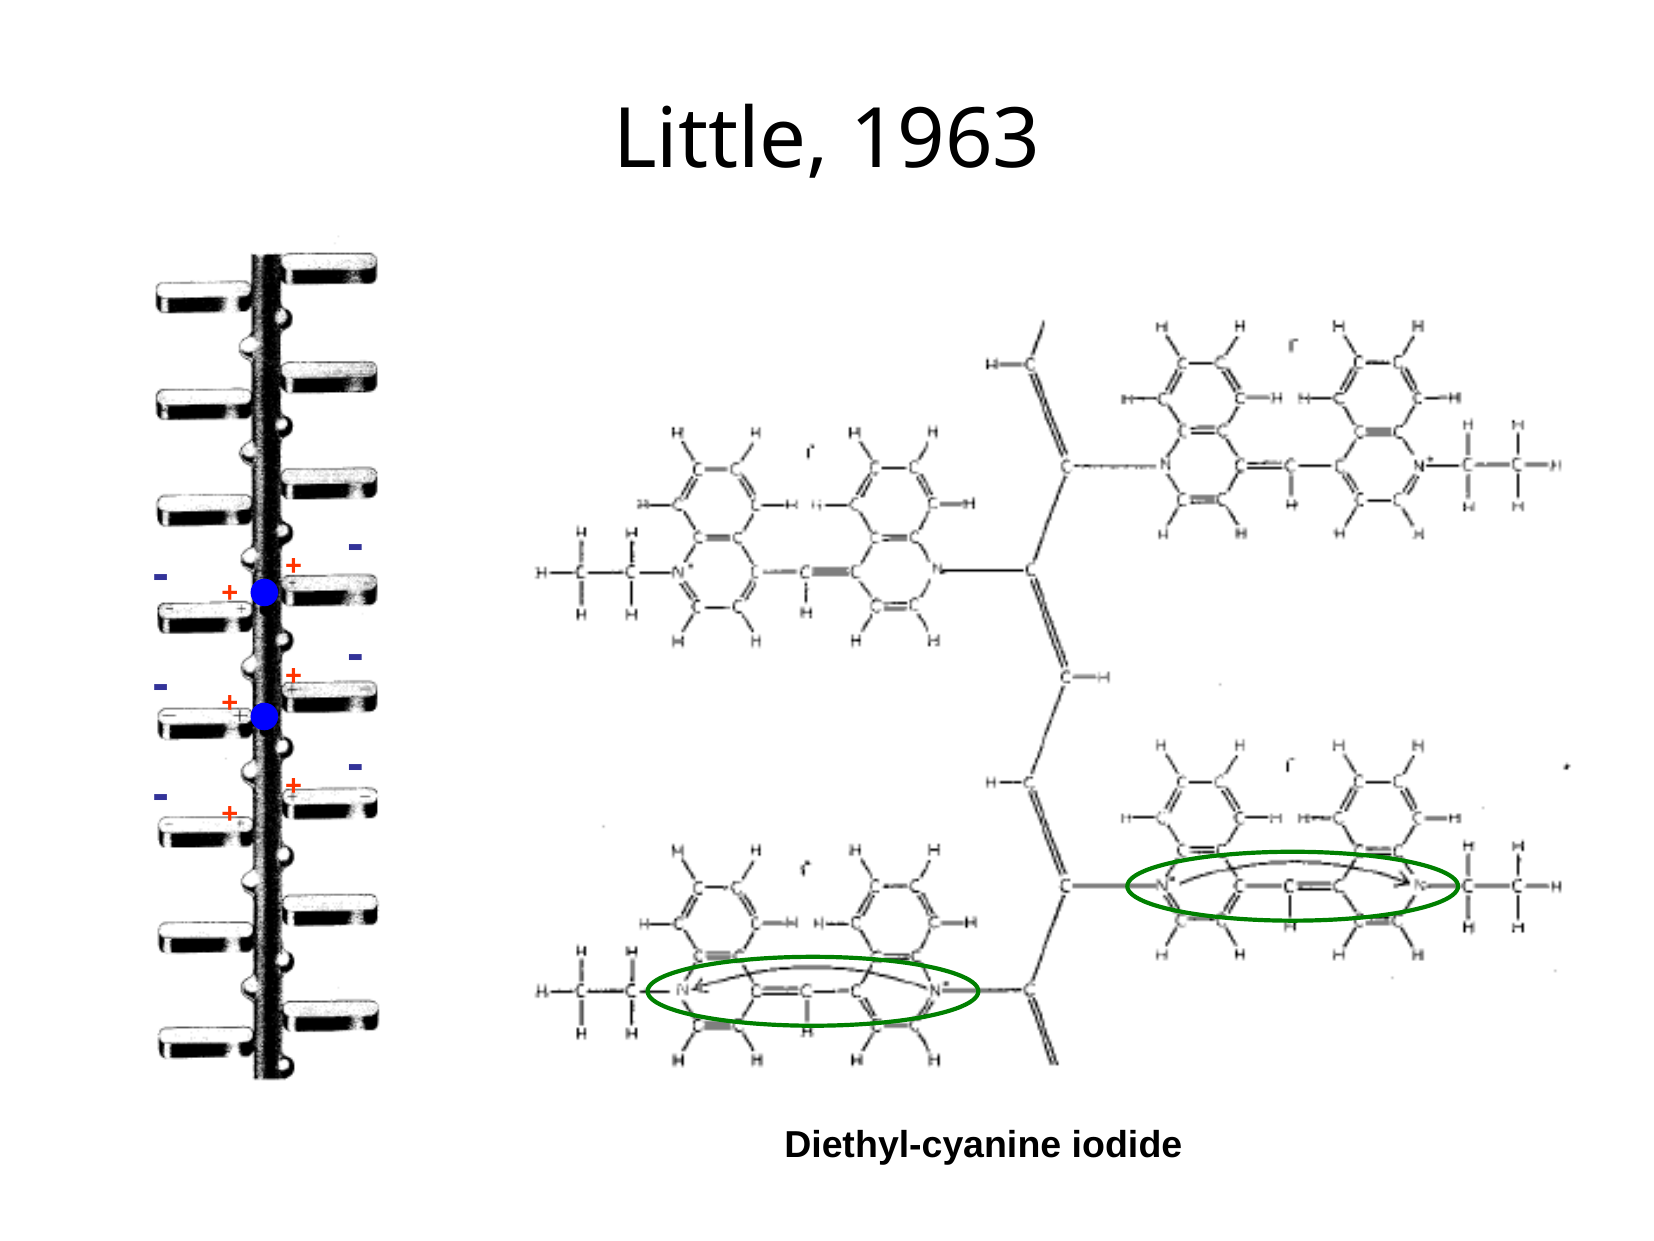

# Little, 1963
Diethyl-cyanine iodide
-
-
-
+
+
+
-
-
-
+
+
+